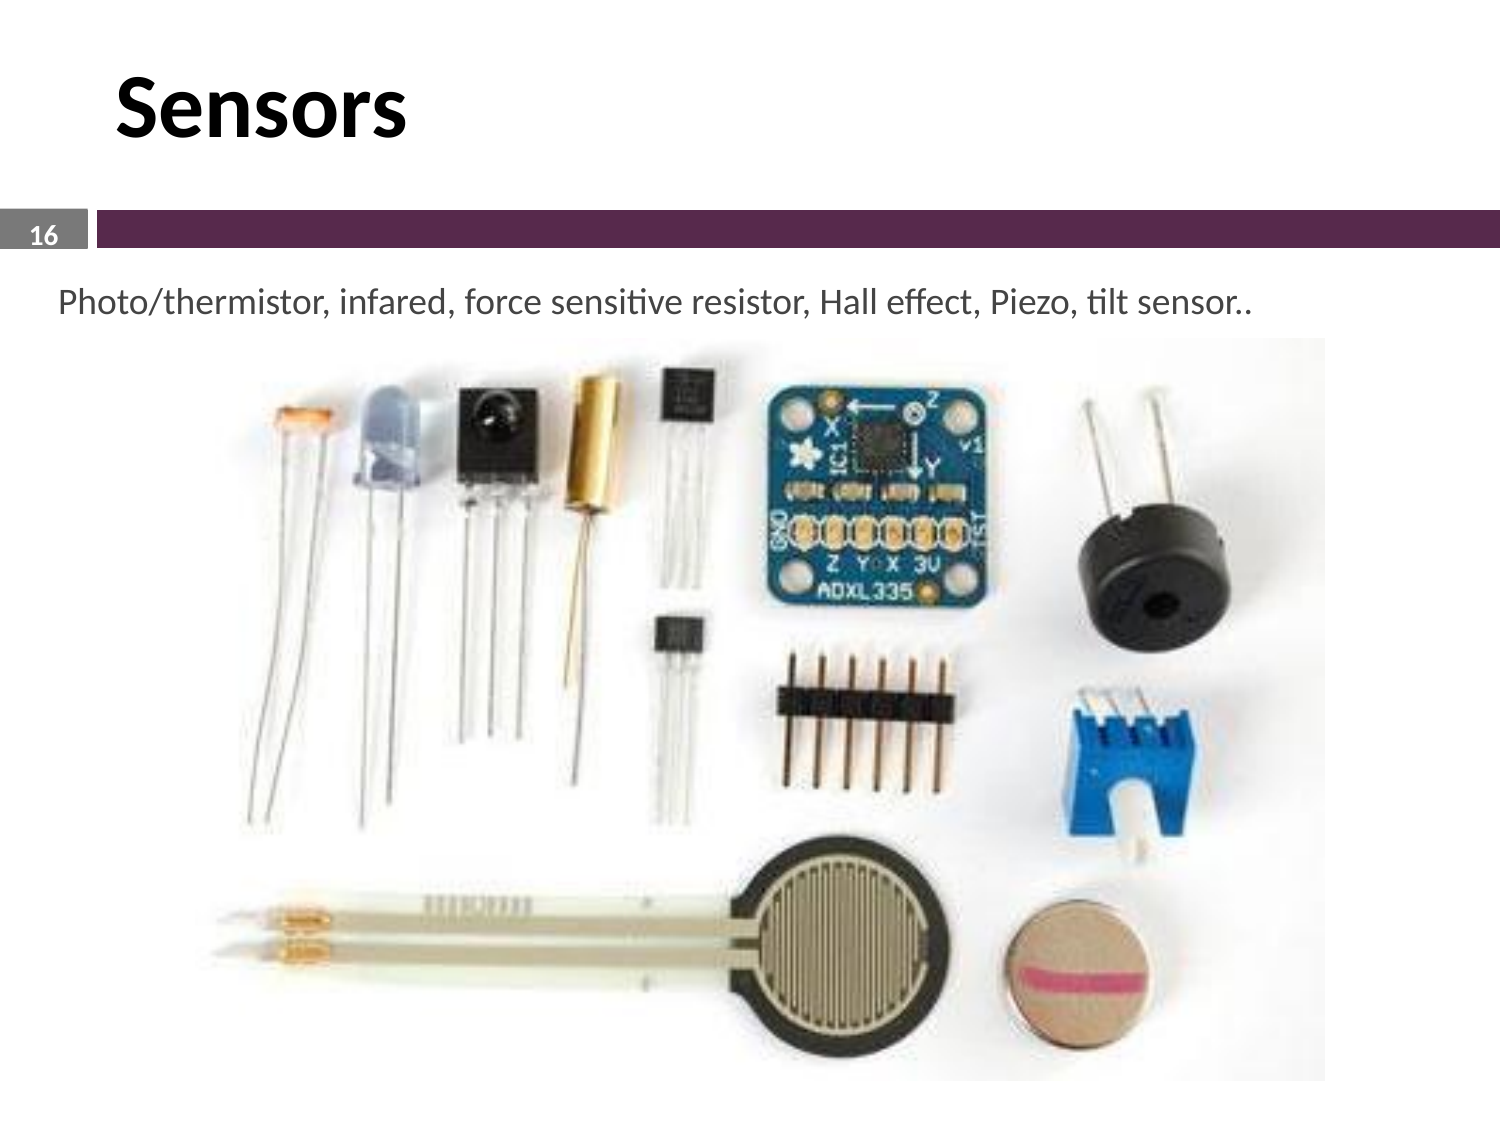

# Sensors
Photo/thermistor, infared, force sensitive resistor, Hall effect, Piezo, tilt sensor..